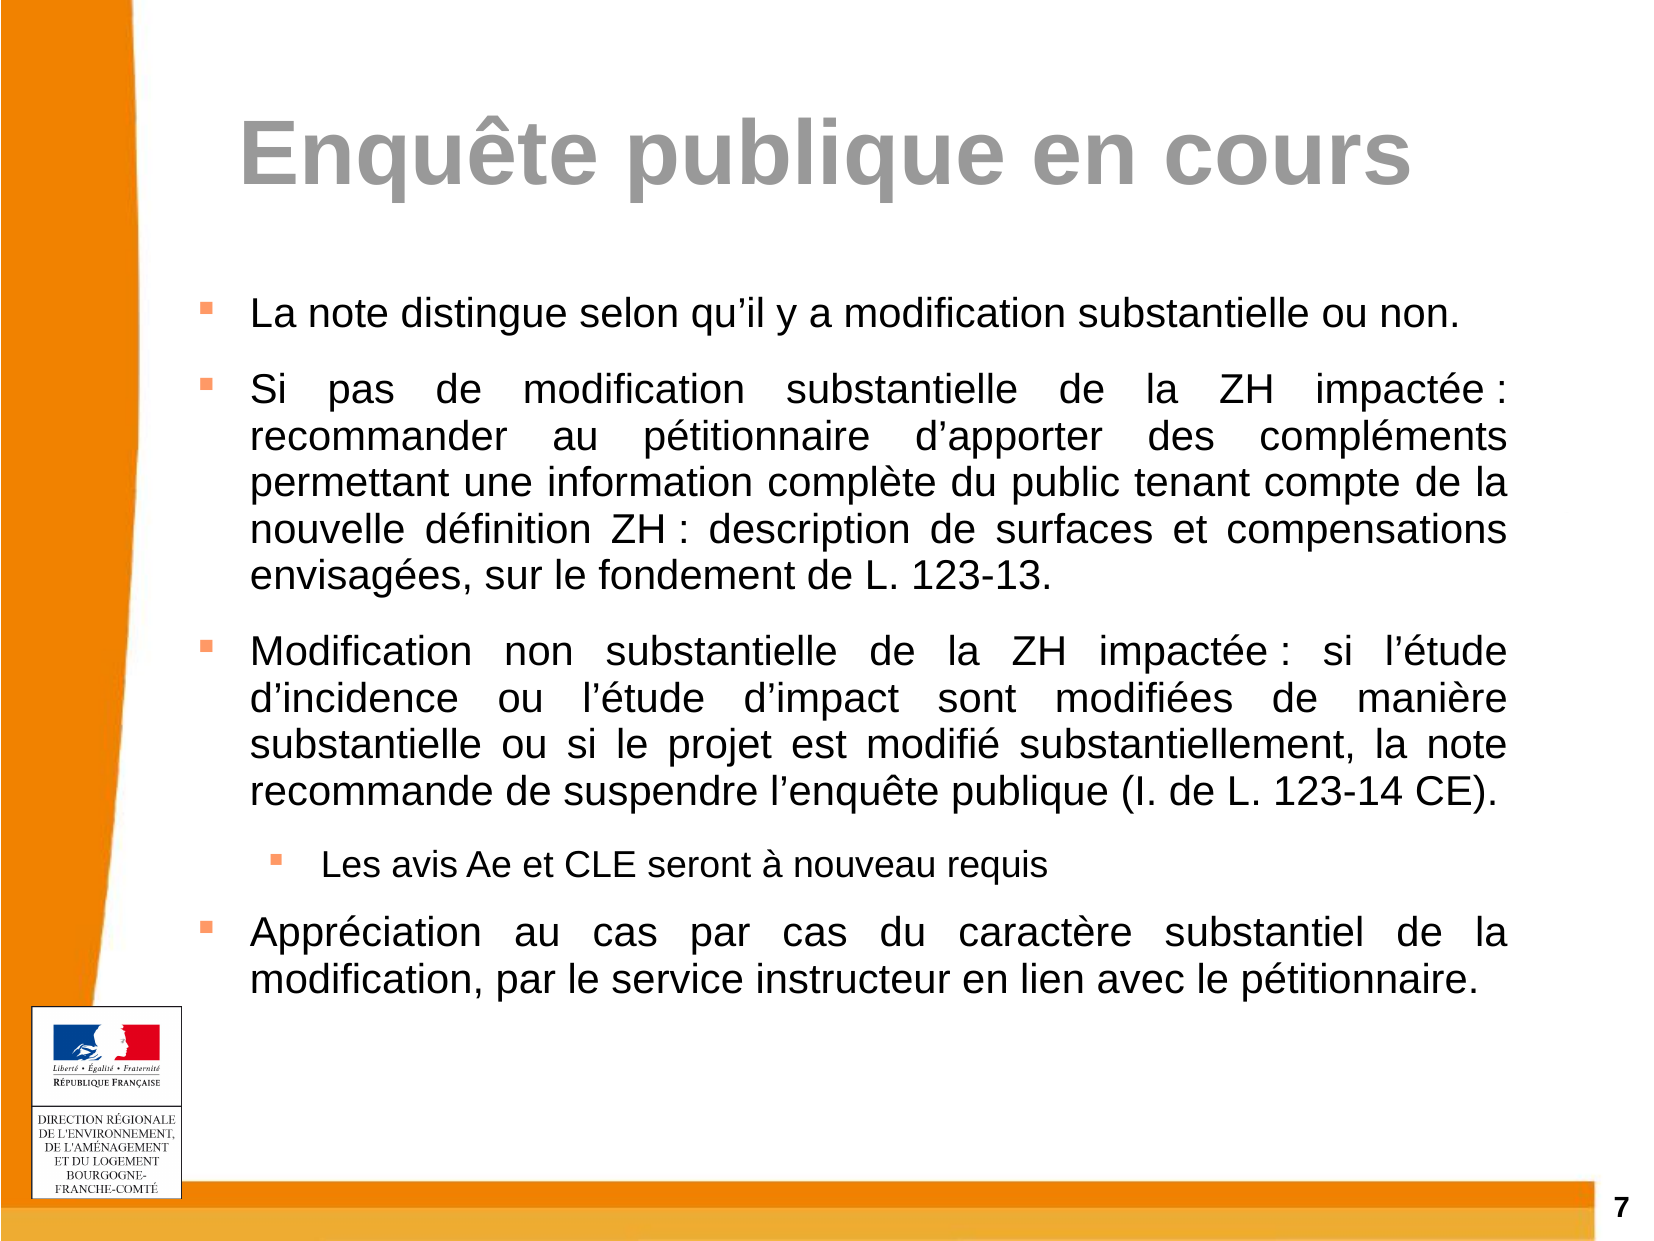

# Enquête publique en cours
La note distingue selon qu’il y a modification substantielle ou non.
Si pas de modification substantielle de la ZH impactée : recommander au pétitionnaire d’apporter des compléments permettant une information complète du public tenant compte de la nouvelle définition ZH : description de surfaces et compensations envisagées, sur le fondement de L. 123-13.
Modification non substantielle de la ZH impactée : si l’étude d’incidence ou l’étude d’impact sont modifiées de manière substantielle ou si le projet est modifié substantiellement, la note recommande de suspendre l’enquête publique (I. de L. 123-14 CE).
Les avis Ae et CLE seront à nouveau requis
Appréciation au cas par cas du caractère substantiel de la modification, par le service instructeur en lien avec le pétitionnaire.
7